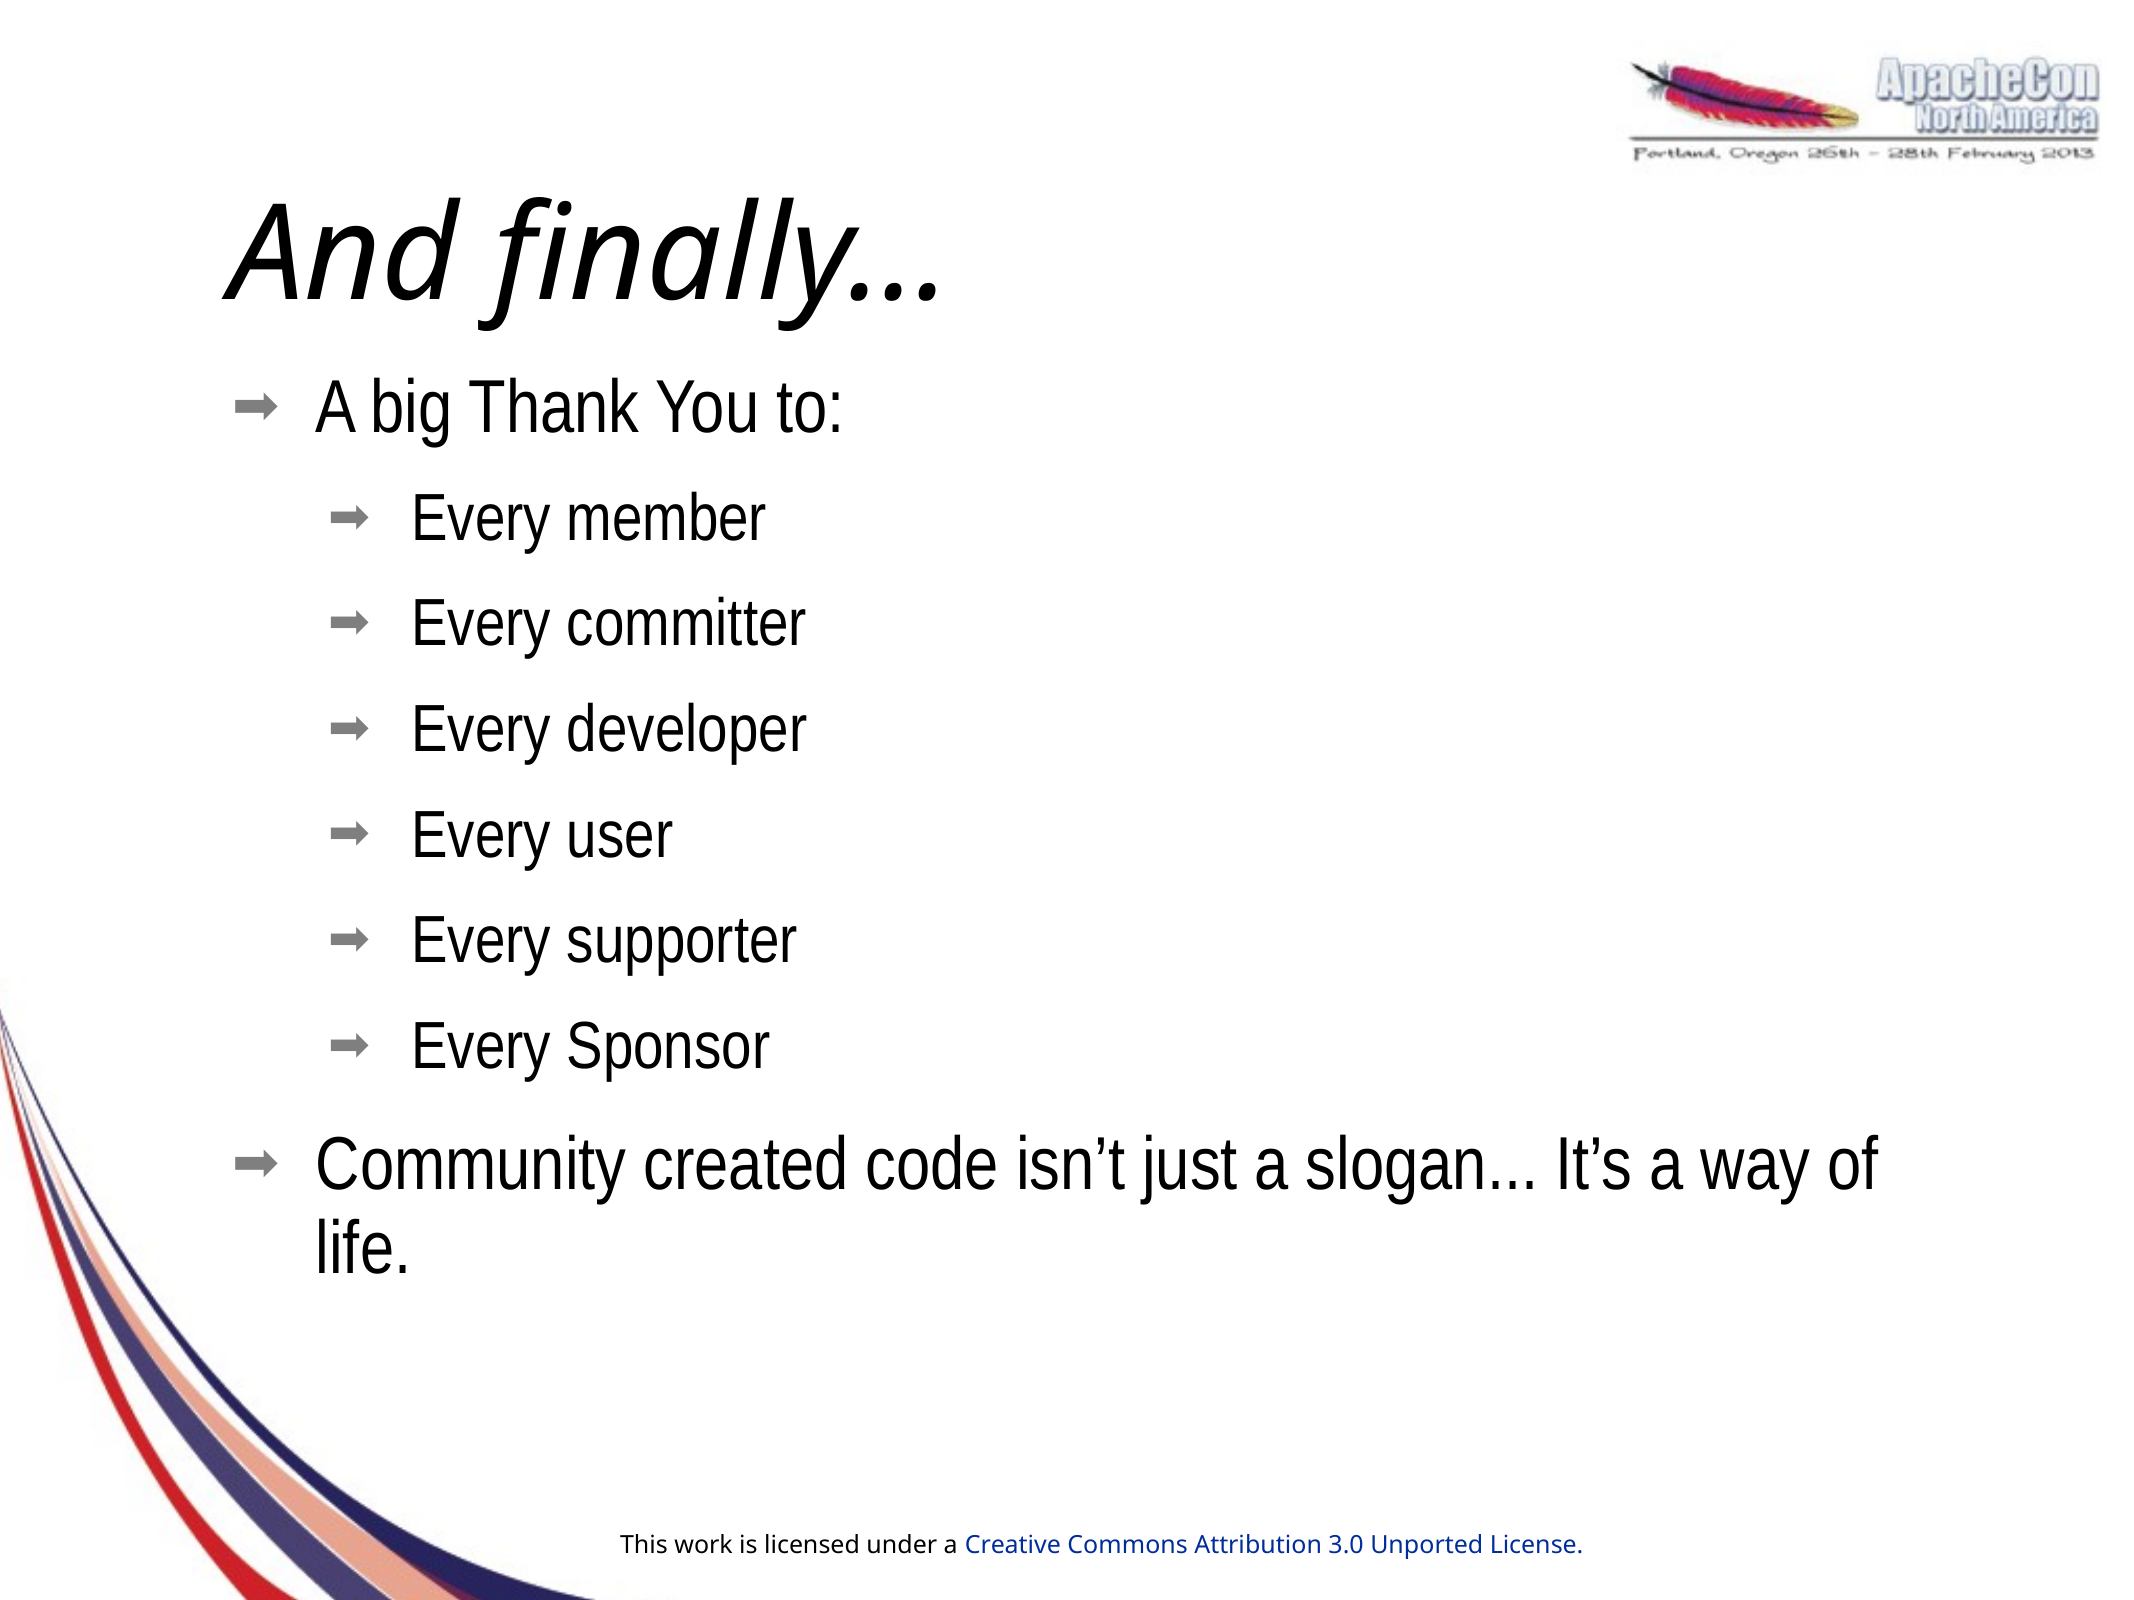

# And finally...
A big Thank You to:
Every member
Every committer
Every developer
Every user
Every supporter
Every Sponsor
Community created code isn’t just a slogan... It’s a way of life.
This work is licensed under a Creative Commons Attribution 3.0 Unported License.